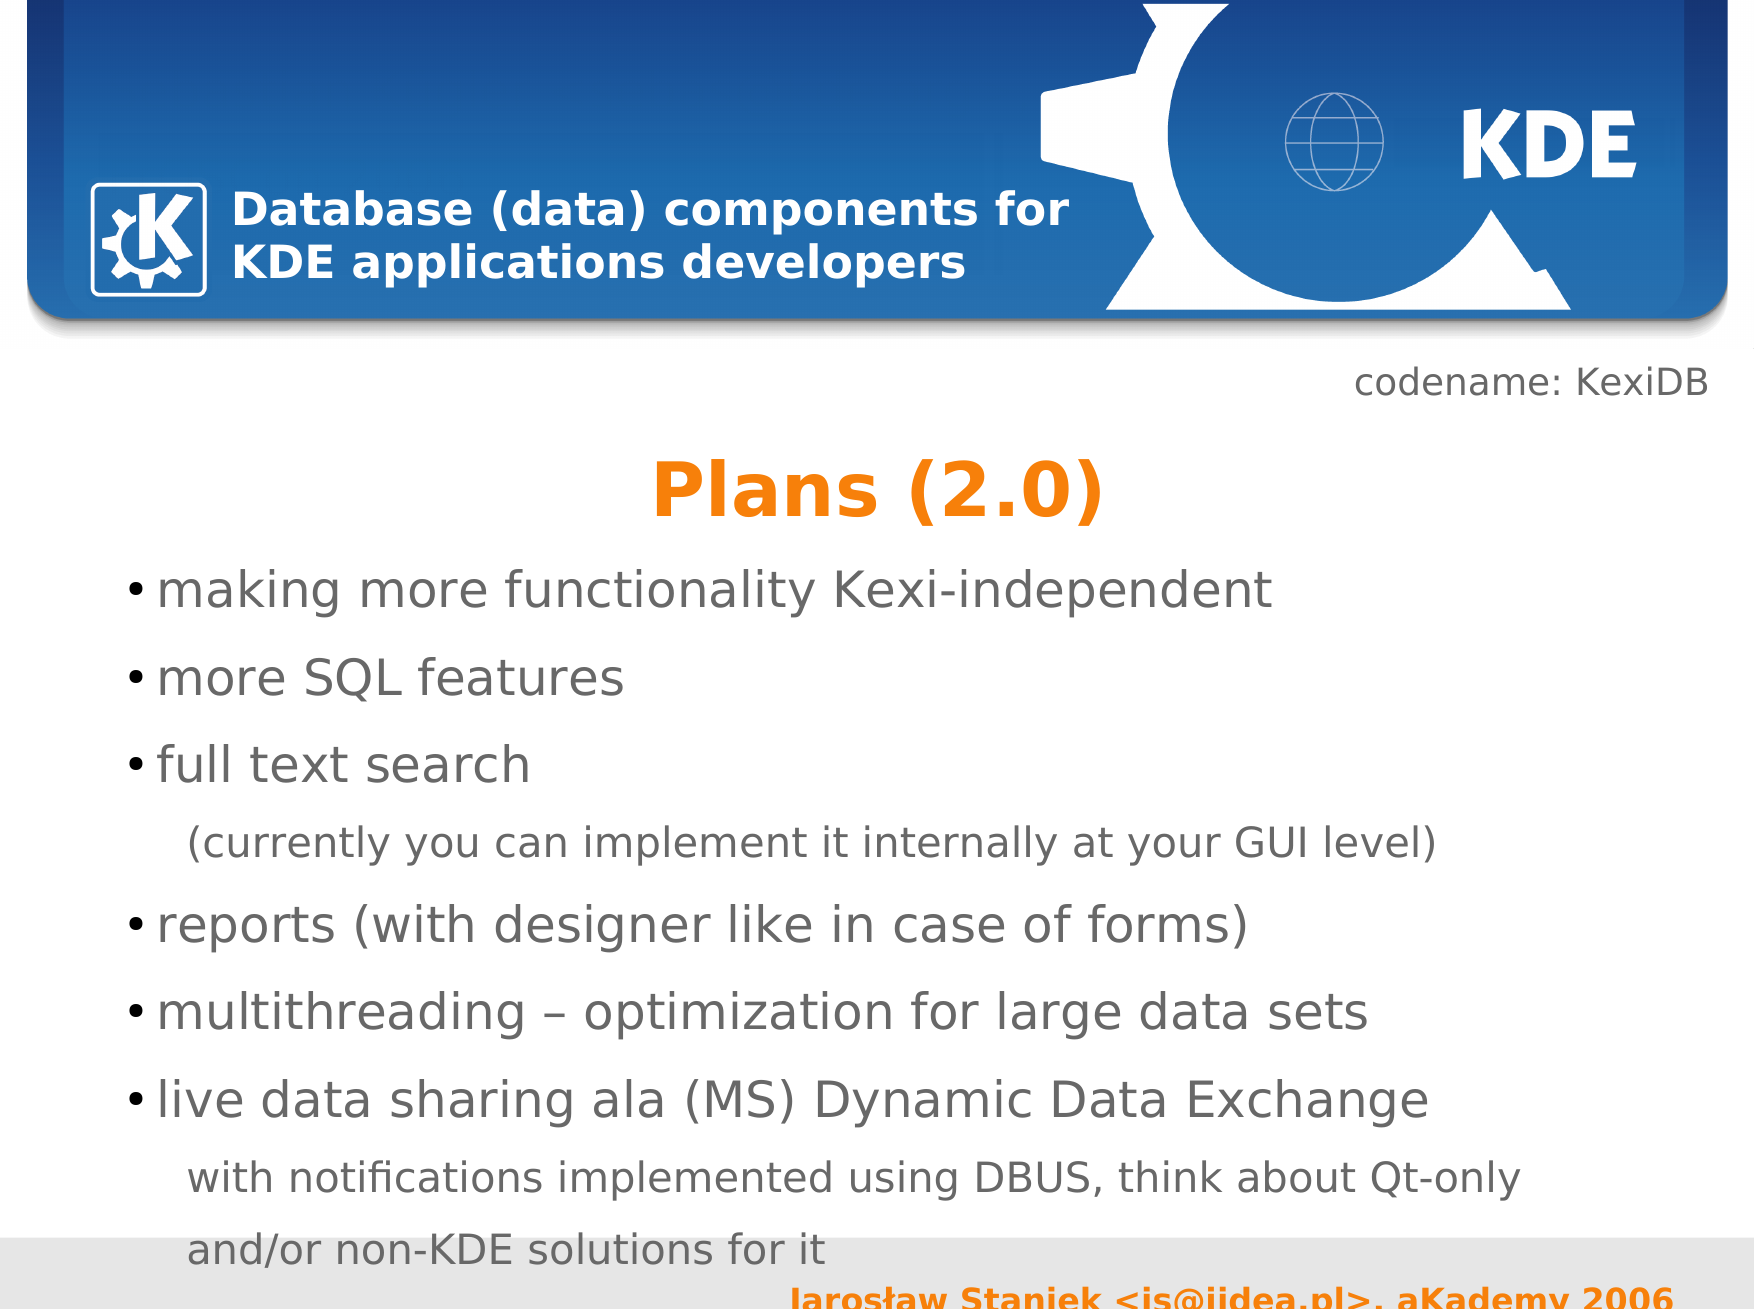

Plans (2.0)
making more functionality Kexi-independent
more SQL features
full text search
(currently you can implement it internally at your GUI level)
reports (with designer like in case of forms)
multithreading – optimization for large data sets
live data sharing ala (MS) Dynamic Data Exchange
with notifications implemented using DBUS, think about Qt-only and/or non-KDE solutions for it